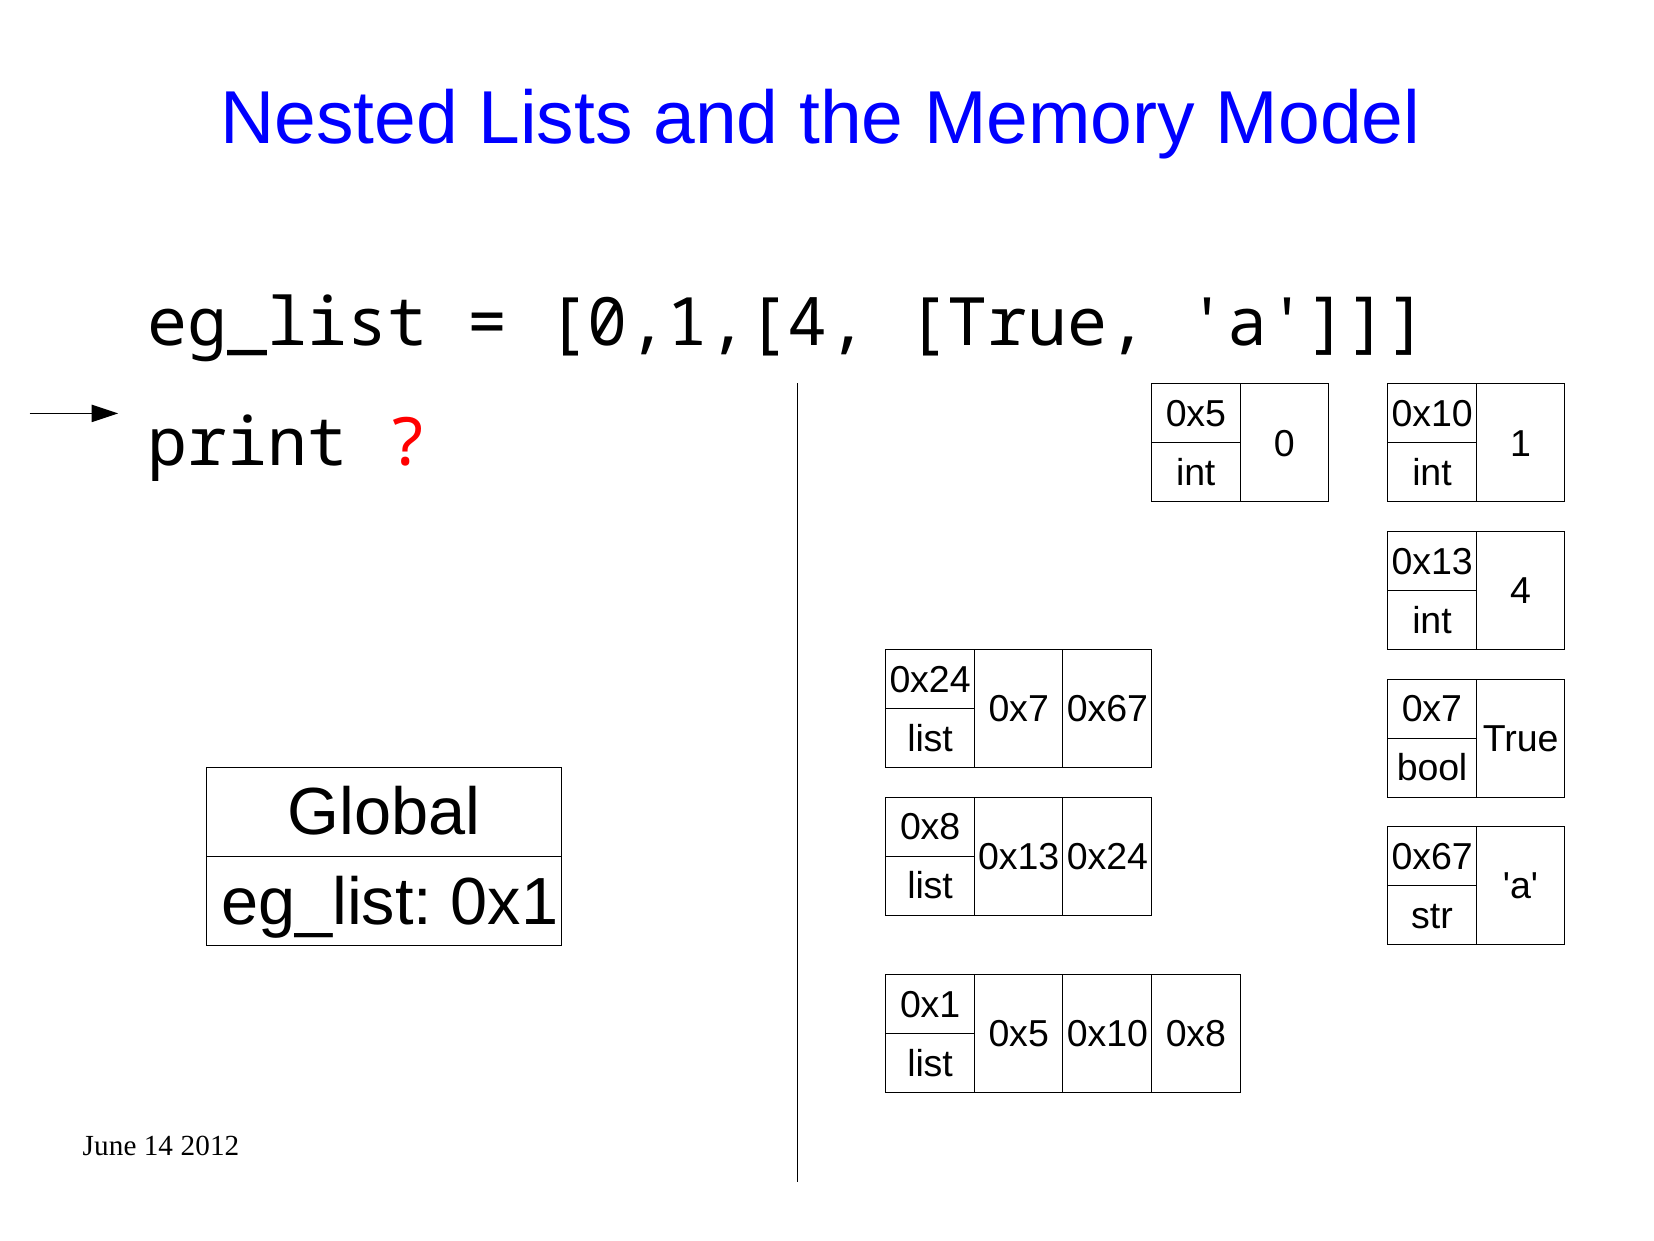

# Nested Lists and the Memory Model
eg_list = [0,1,[4, [True, 'a']]]
print ?
0x5
0
0x10
1
int
int
0x13
4
int
0x24
0x7
0x67
0x7
True
list
bool
Global
0x8
0x13
0x24
0x67
'a'
eg_list: 0x1
list
str
0x1
0x5
0x10
0x8
list
June 14 2012